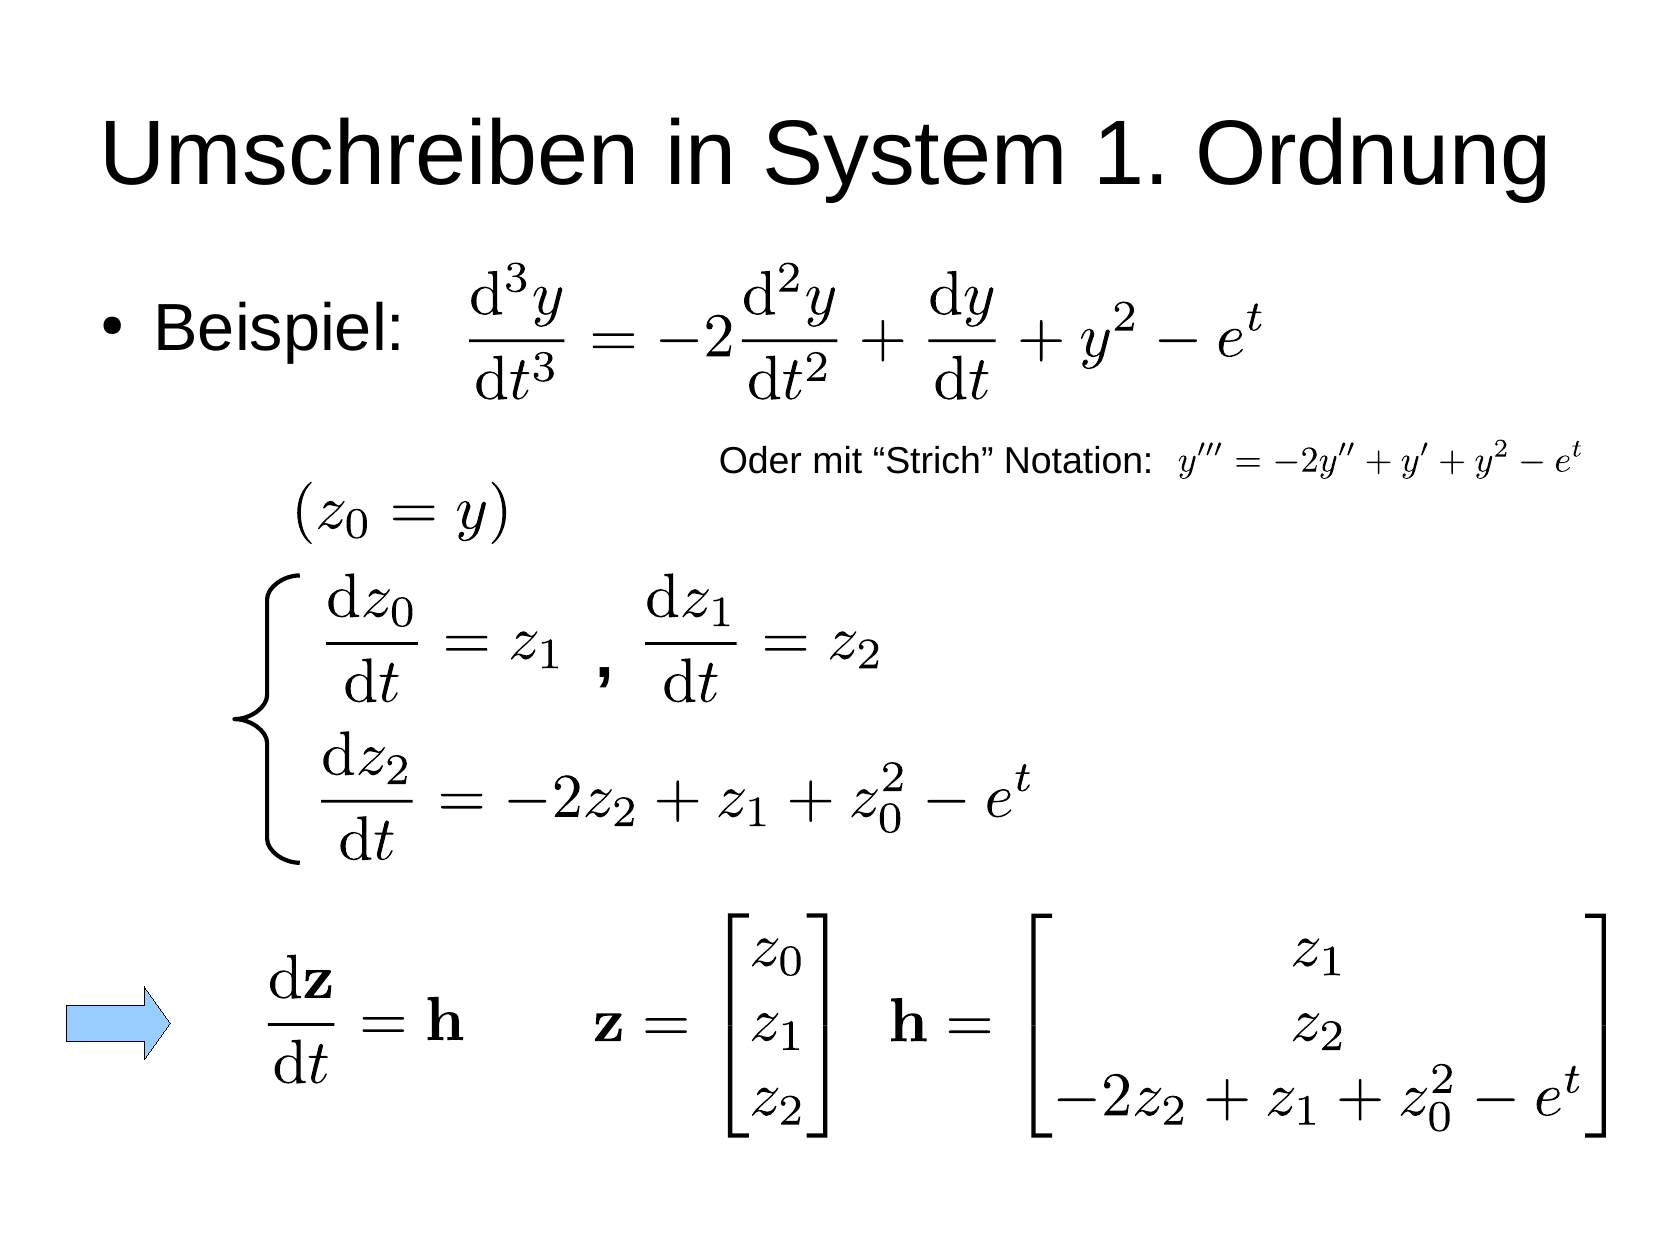

# Umschreiben in System 1. Ordnung
Beispiel:
Oder mit “Strich” Notation:
,